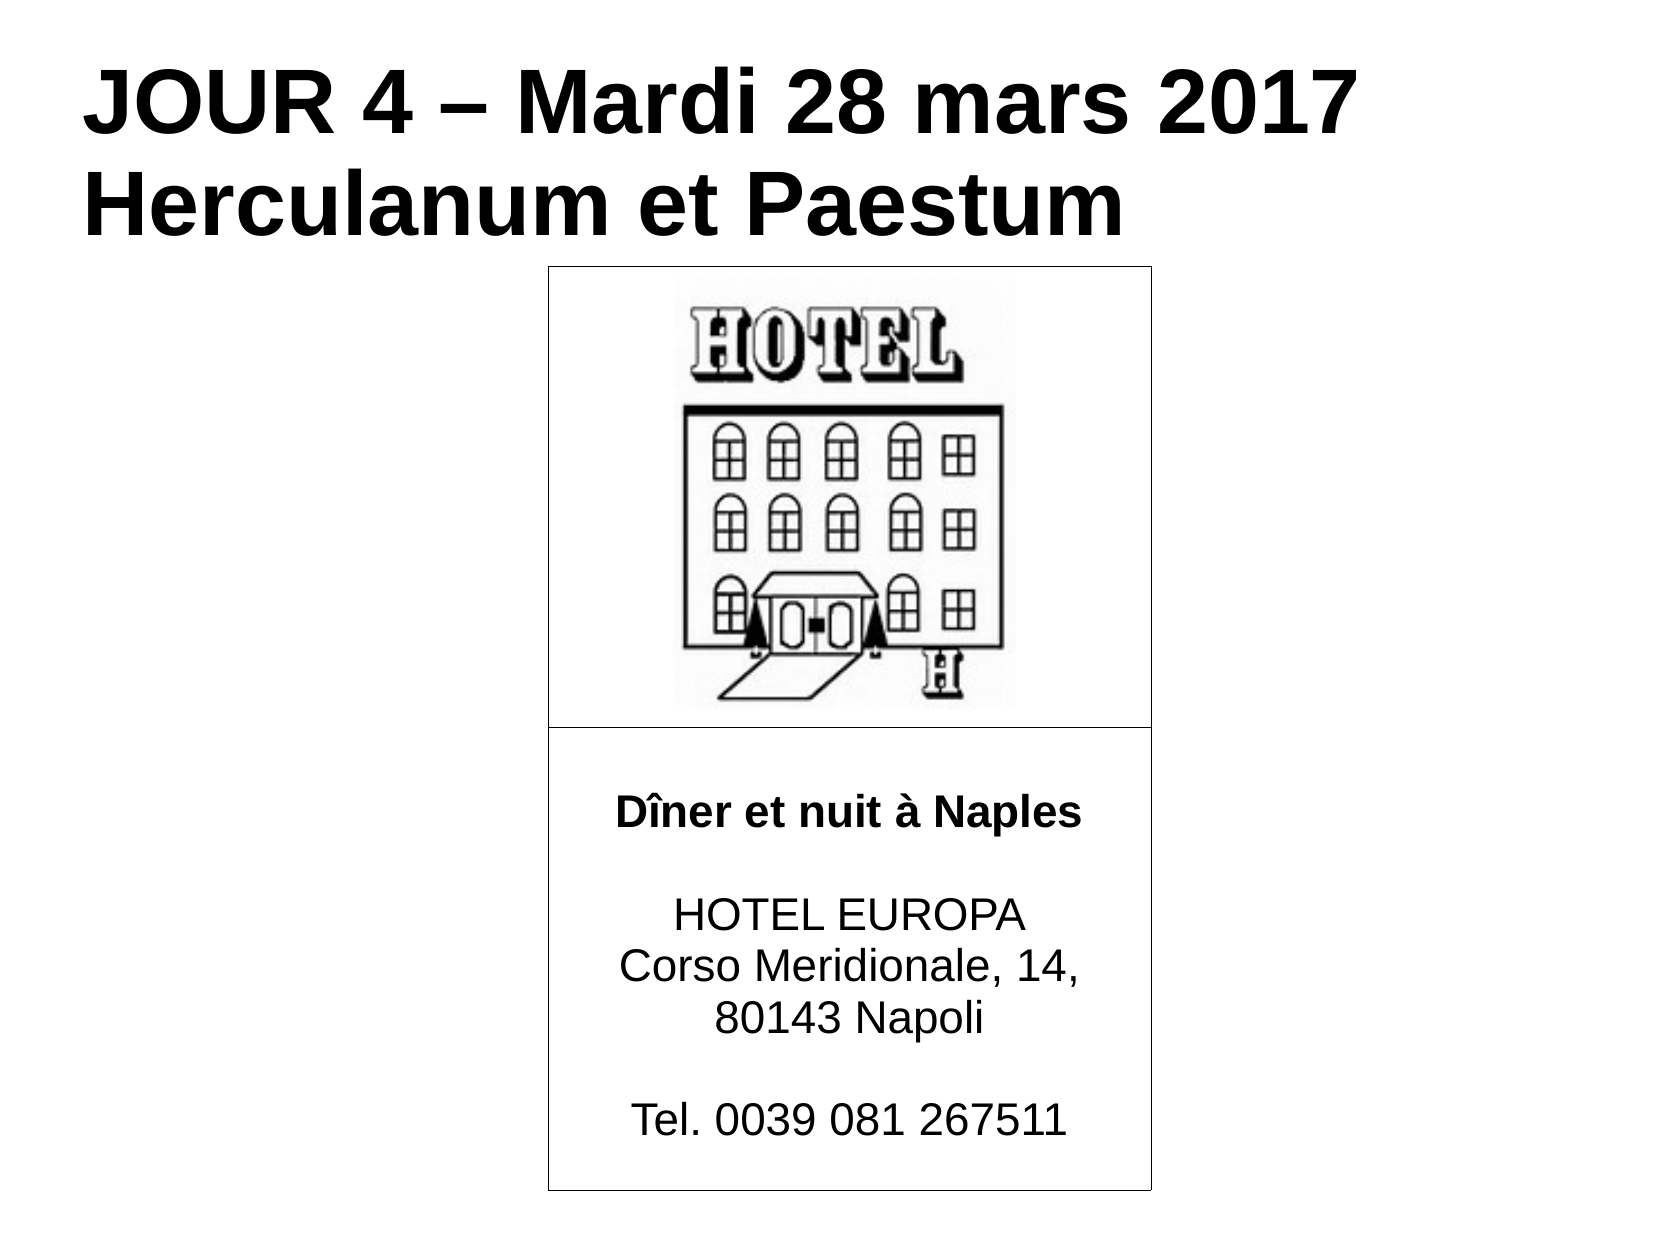

# JOUR 4 – Mardi 28 mars 2017 Herculanum et Paestum
| |
| --- |
| Dîner et nuit à Naples HOTEL EUROPA Corso Meridionale, 14, 80143 Napoli Tel. 0039 081 267511 |